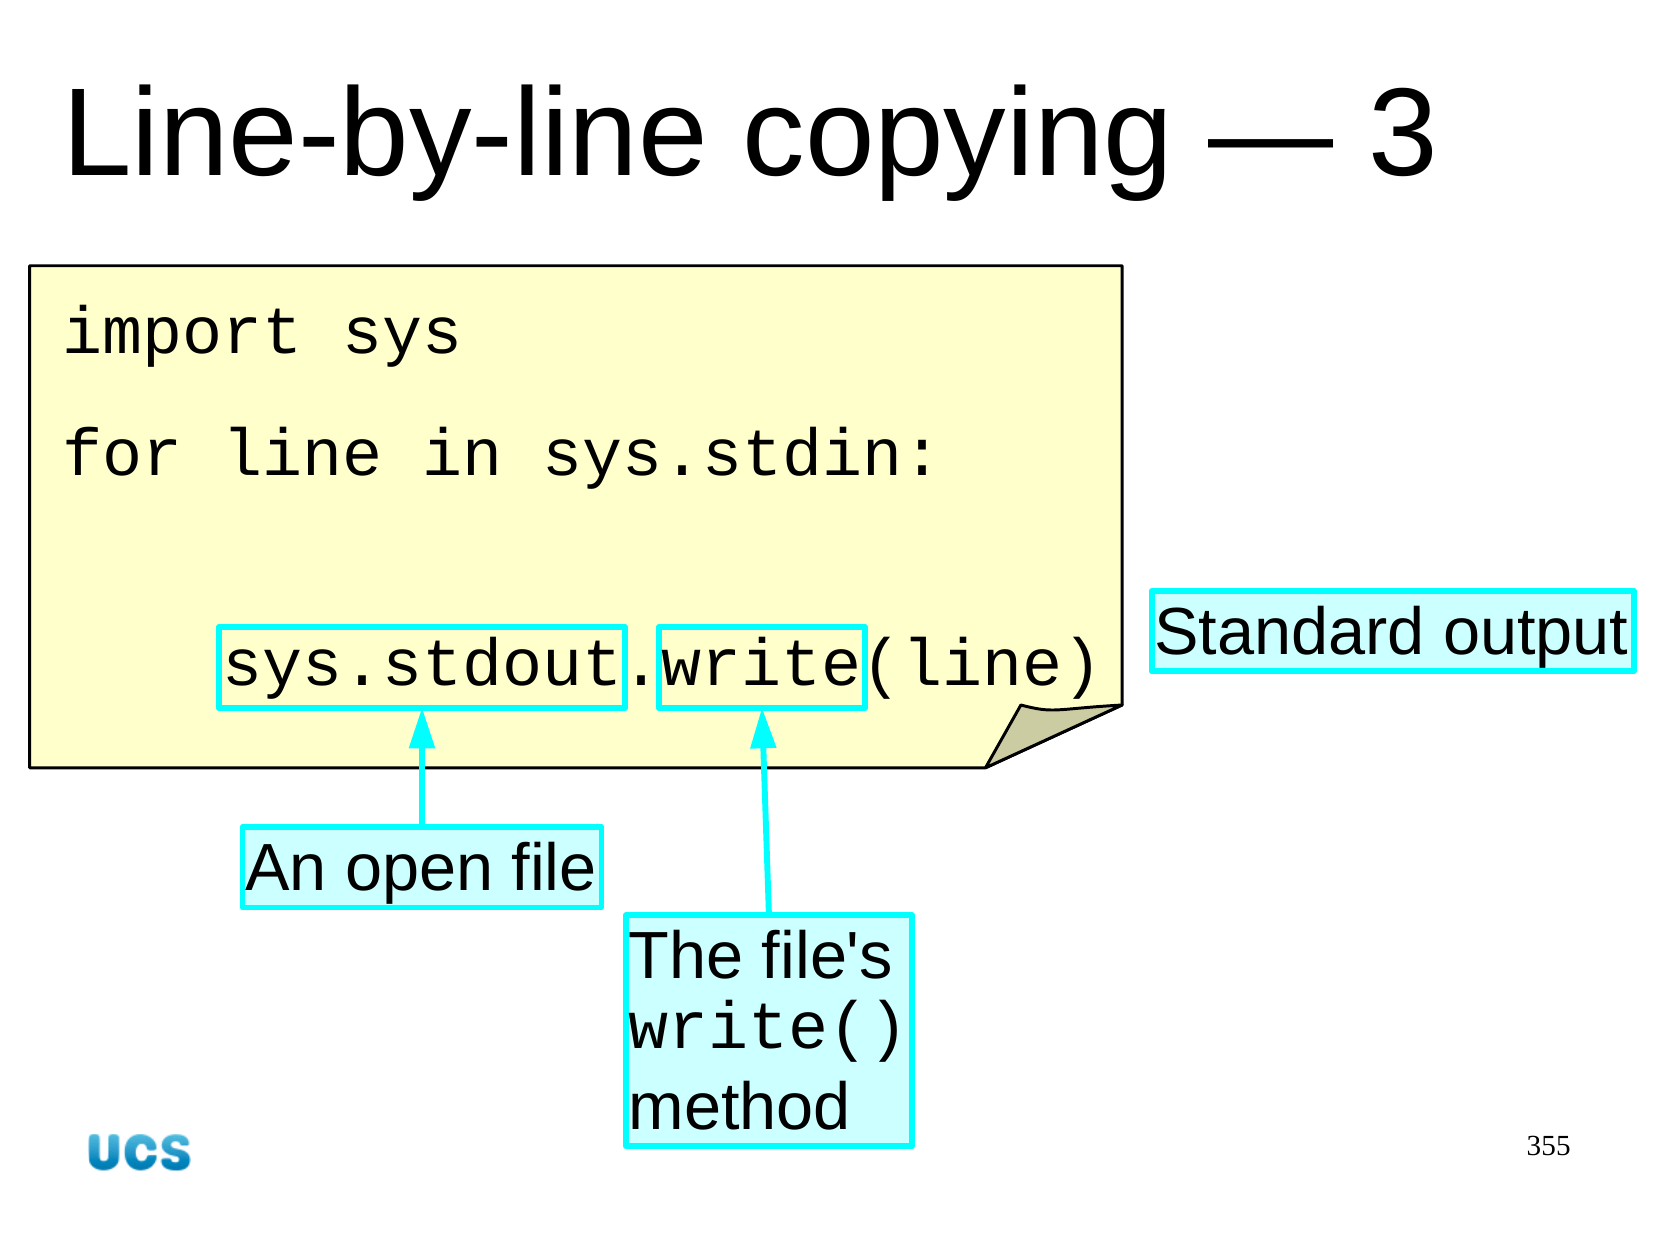

Line-by-line copying — 3
import sys
for
line
in
sys.stdin
:
Standard output
sys.stdout
.
write
(
line
)
An open file
The file's
write()
method
355